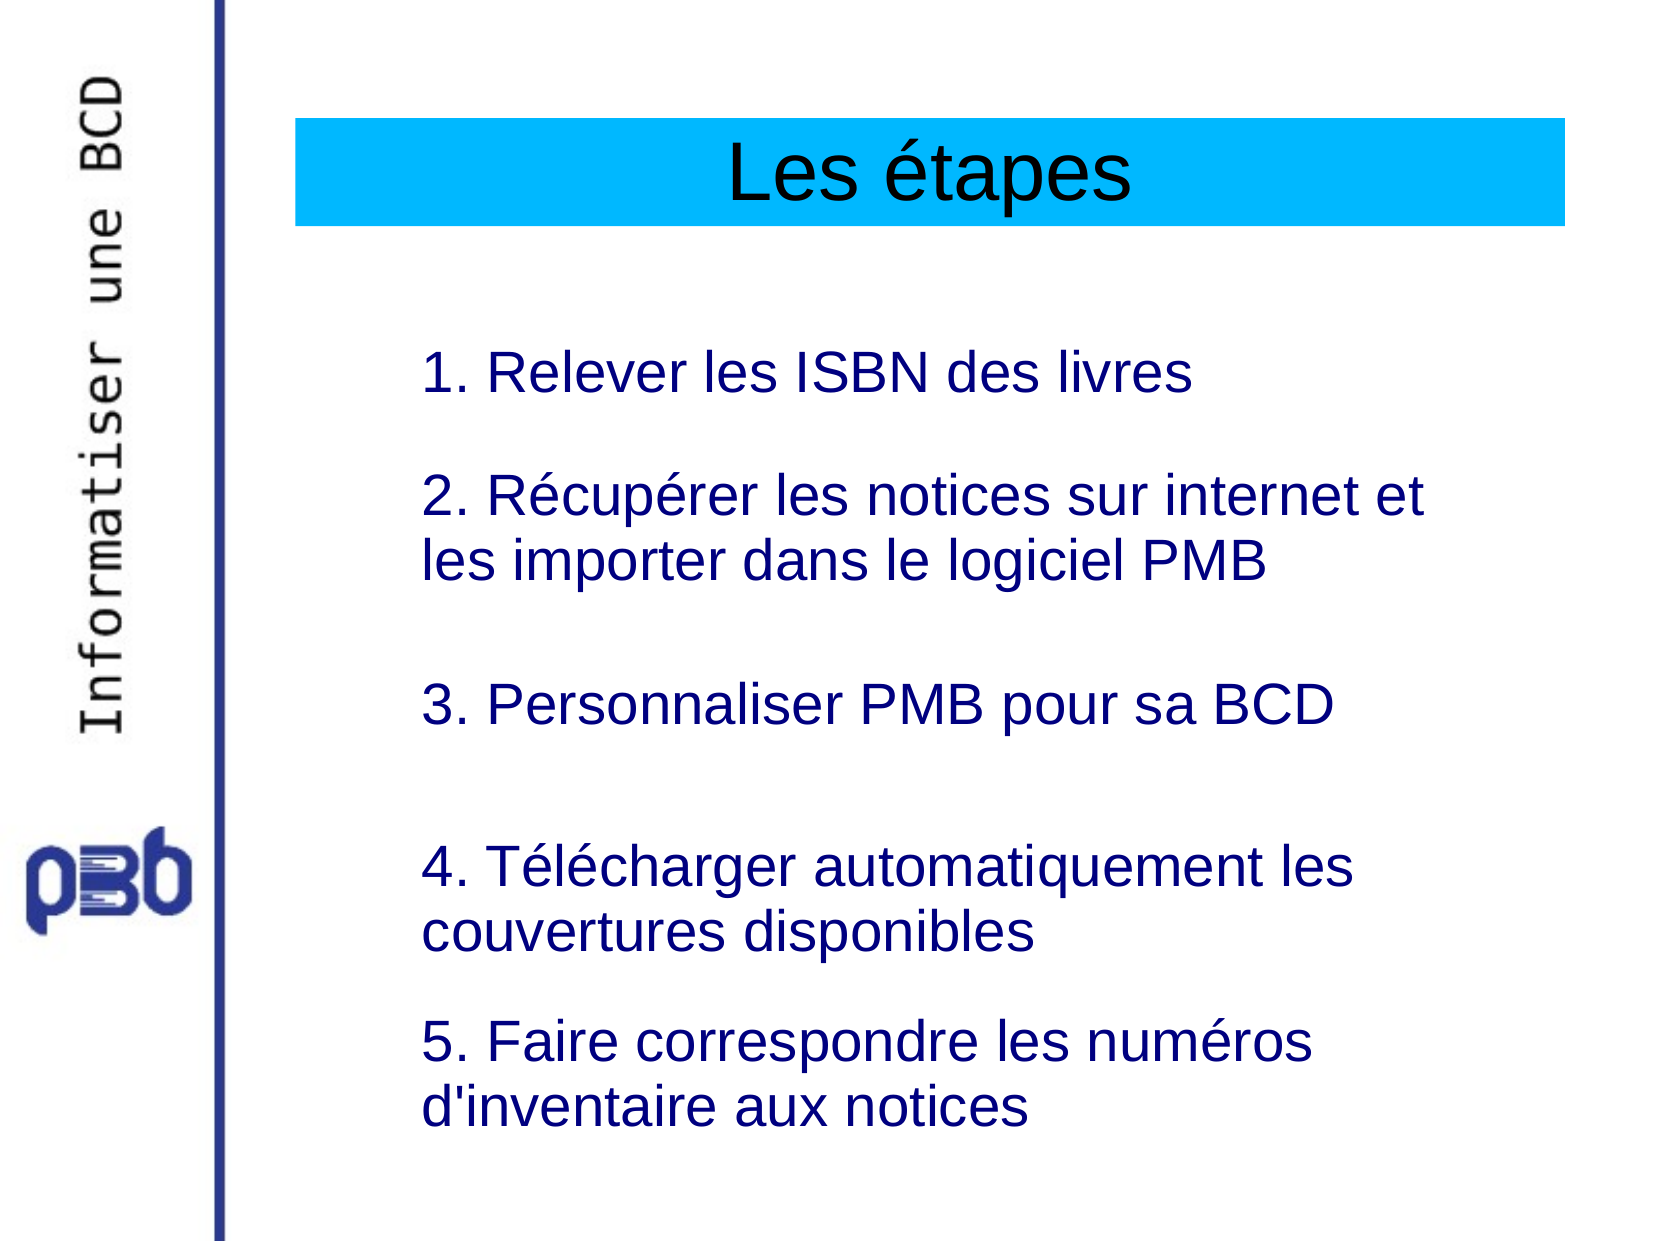

Les étapes
1. Relever les ISBN des livres
2. Récupérer les notices sur internet et les importer dans le logiciel PMB
3. Personnaliser PMB pour sa BCD
4. Télécharger automatiquement les couvertures disponibles
5. Faire correspondre les numéros d'inventaire aux notices